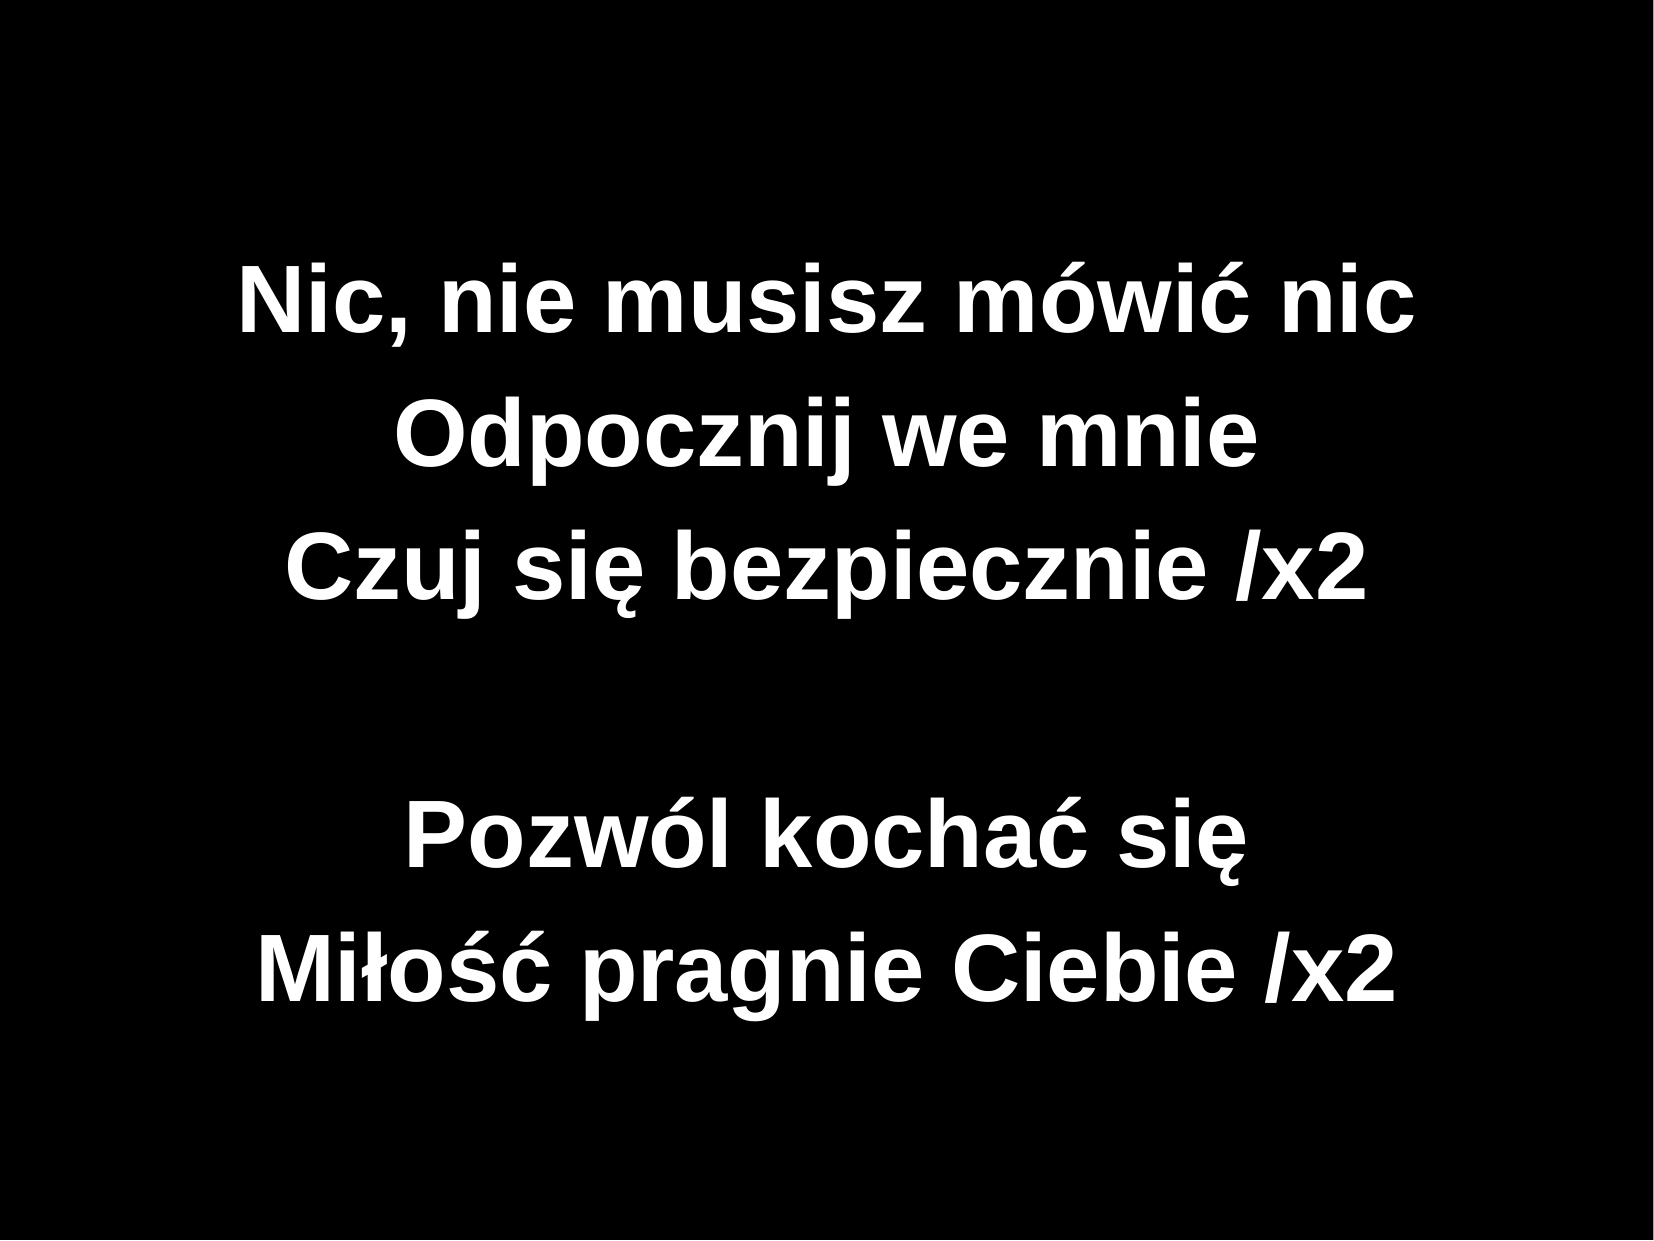

# Nic, nie musisz mówić nic
Odpocznij we mnie
Czuj się bezpiecznie /x2
Pozwól kochać się
Miłość pragnie Ciebie /x2